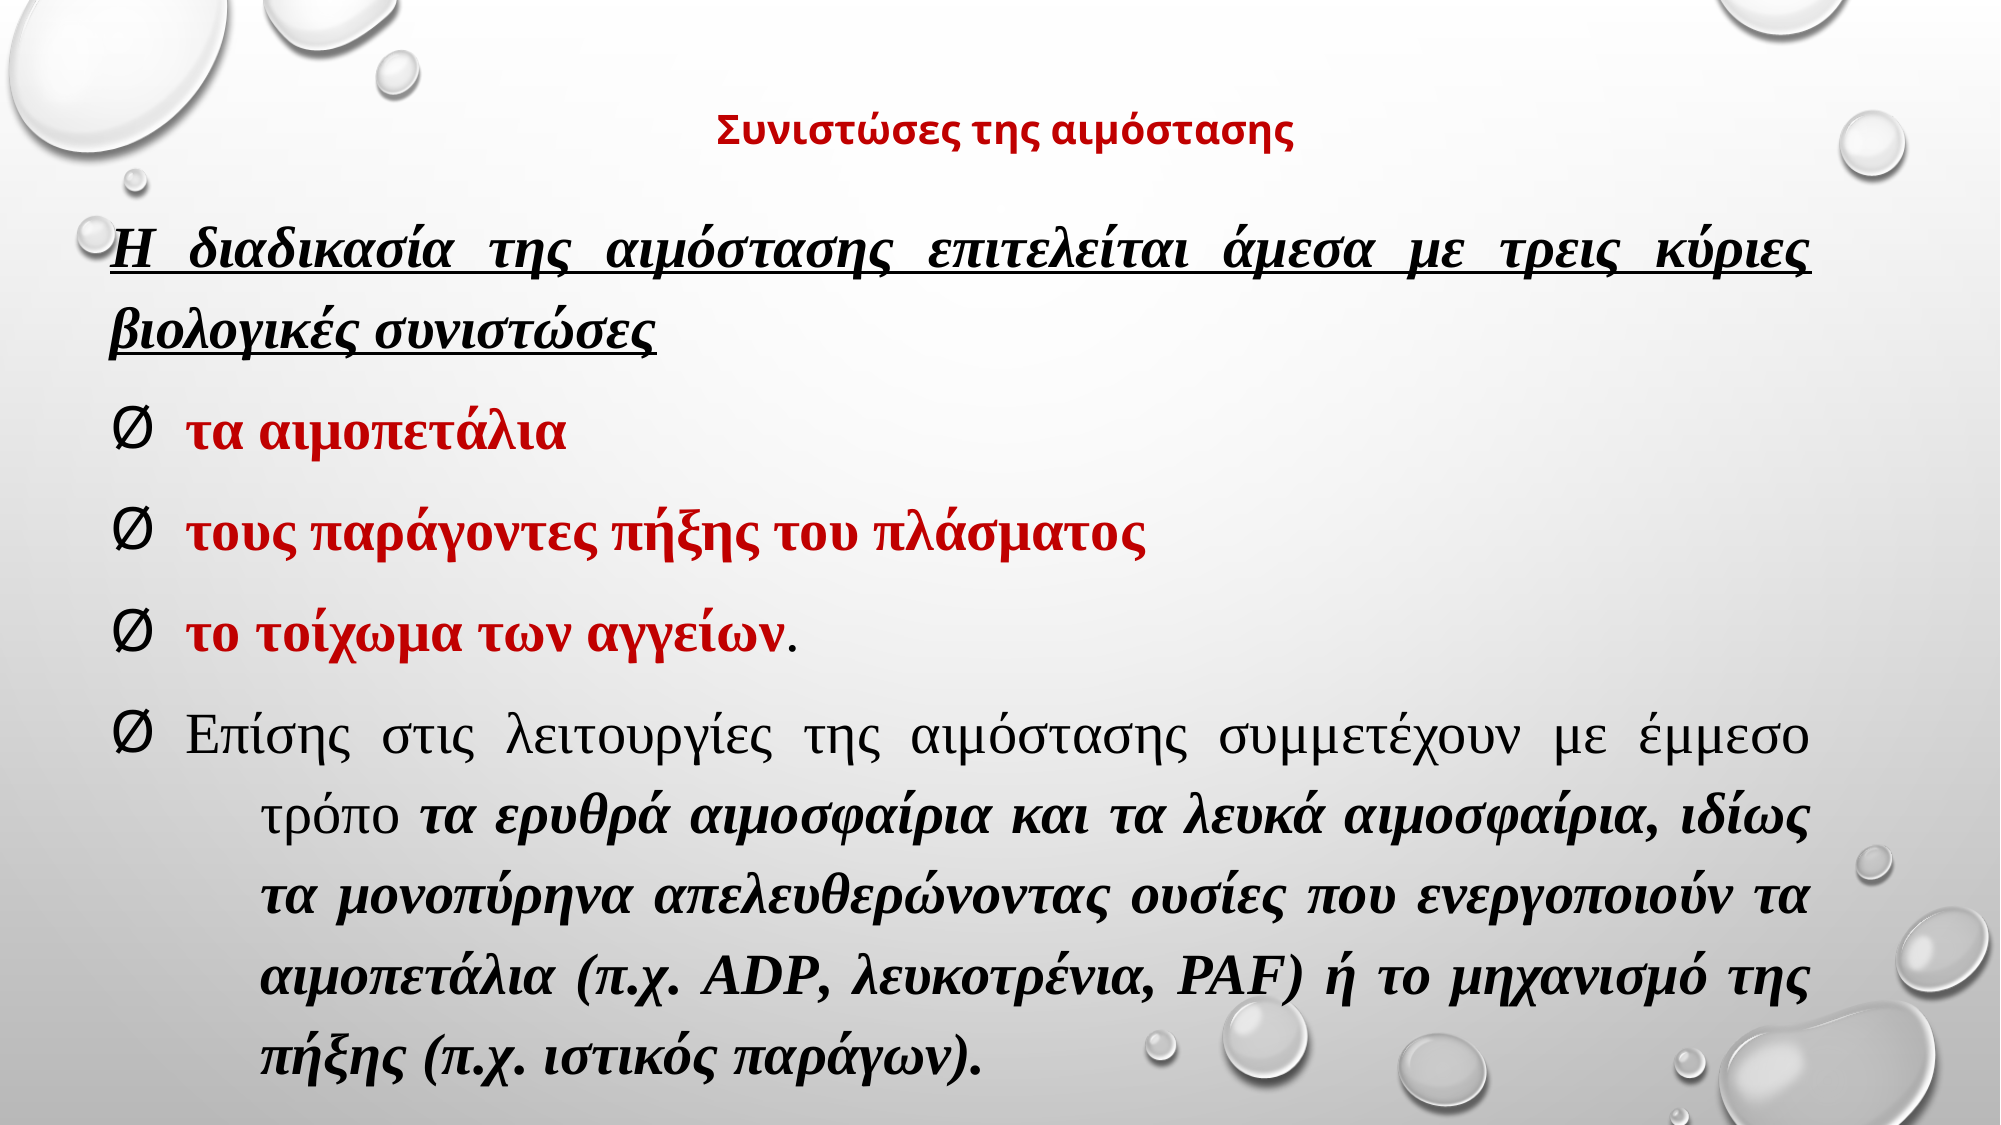

# Συνιστώσες της αιμόστασης
Η διαδικασία της αιμόστασης επιτελείται άμεσα με τρεις κύριες βιολογικές συνιστώσες
τα αιμοπετάλια
τους παράγοντες πήξης του πλάσματος
το τοίχωμα των αγγείων.
Επίσης στις λειτουργίες της αιμόστασης συμμετέχουν με έμμεσο τρόπο τα ερυθρά αιμοσφαίρια και τα λευκά αιμοσφαίρια, ιδίως τα μονοπύρηνα απελευθερώνοντας ουσίες που ενεργοποιούν τα αιμοπετάλια (π.χ. ADP, λευκοτρένια, PAF) ή το μηχανισμό της πήξης (π.χ. ιστικός παράγων).